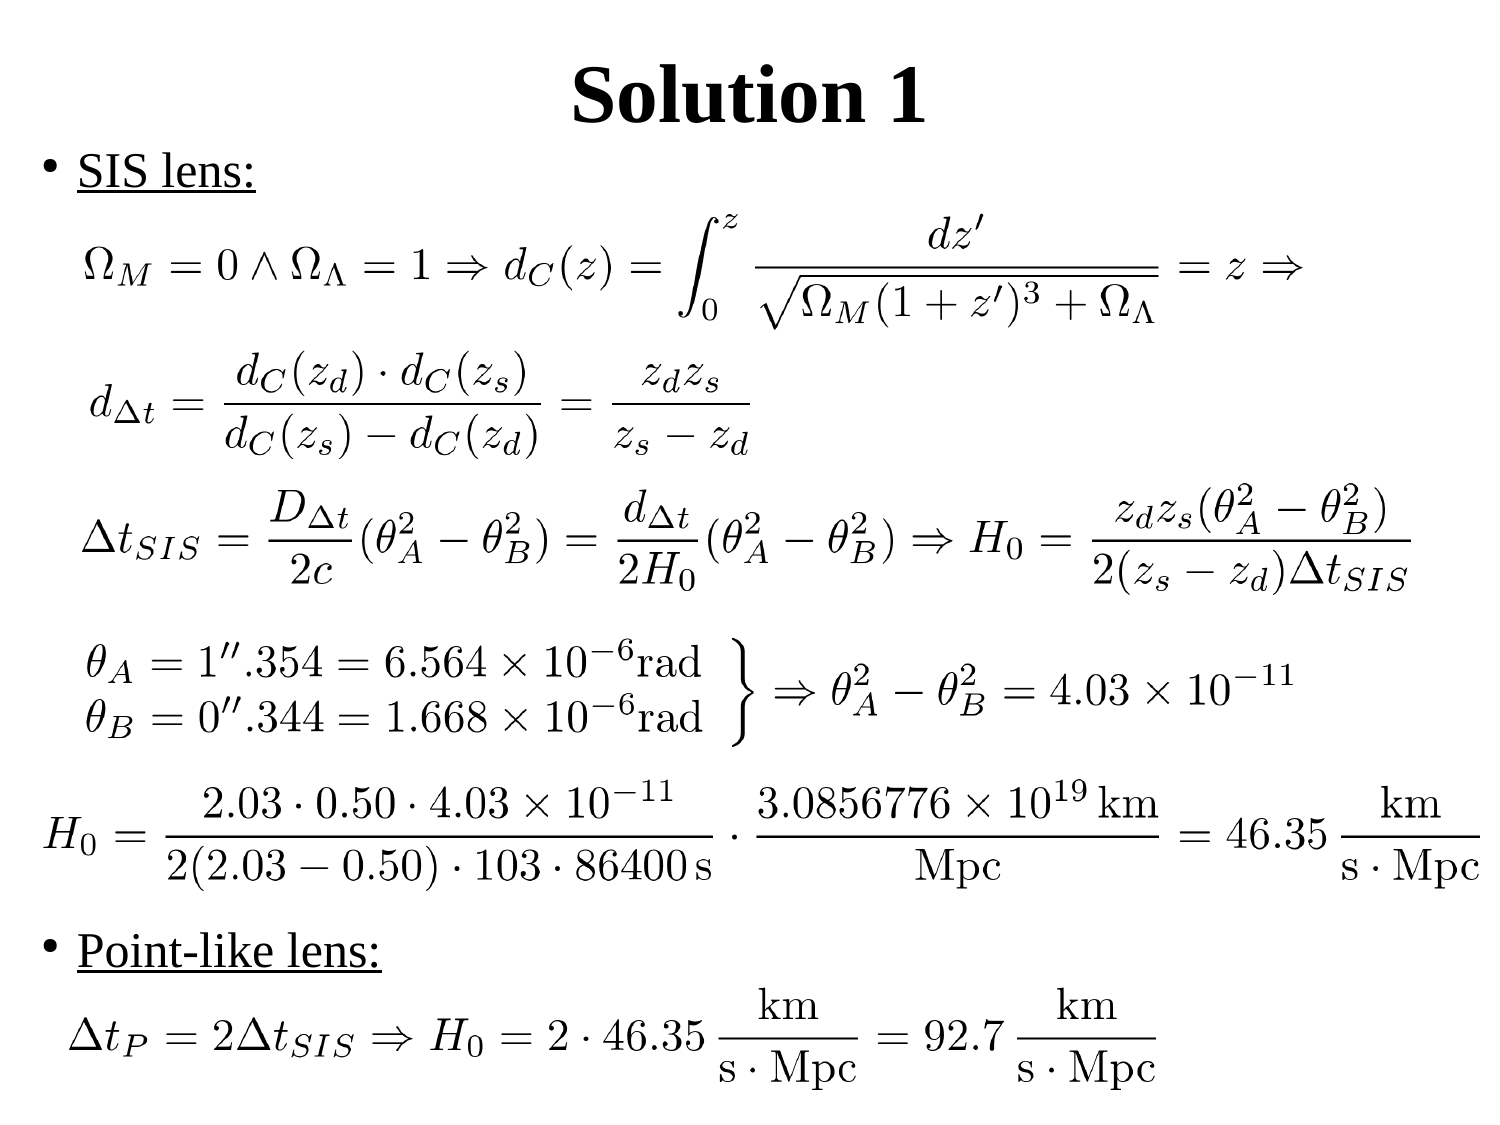

# Solution 1
SIS lens:
Point-like lens: